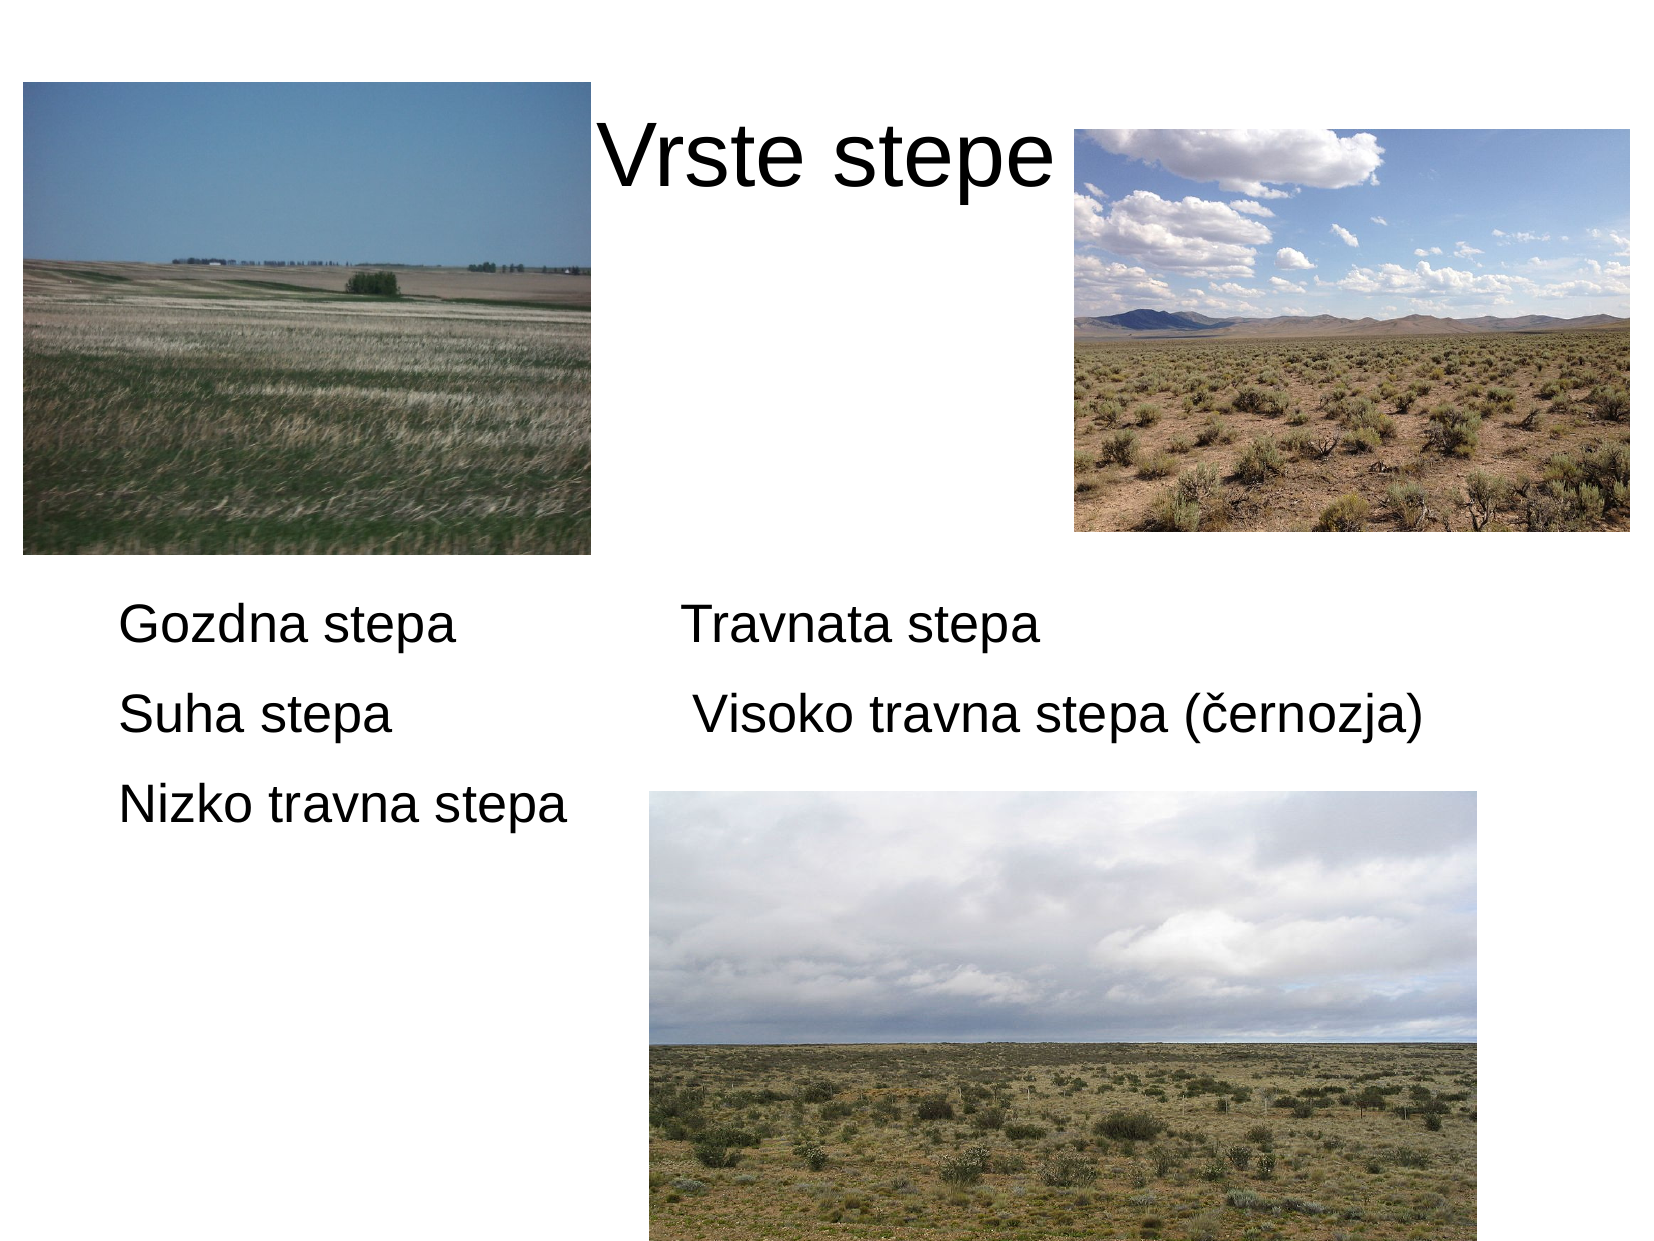

# Vrste stepe
Gozdna stepa Travnata stepa
Suha stepa Visoko travna stepa (černozja)
Nizko travna stepa